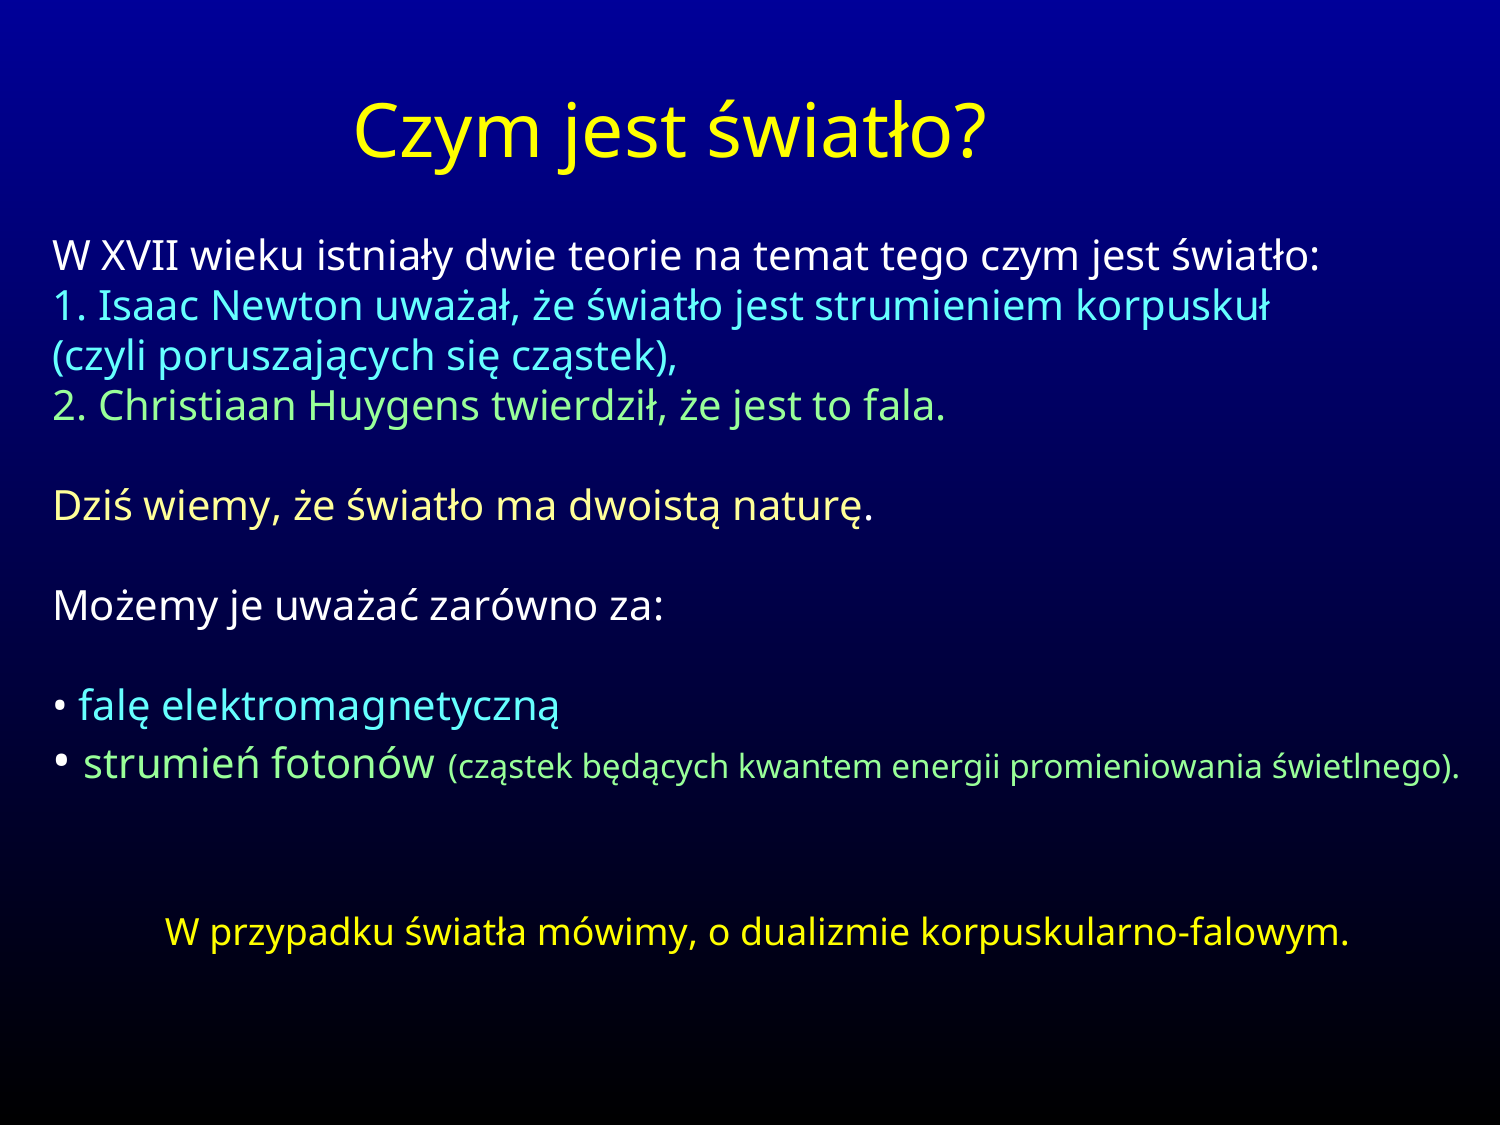

Czym jest światło?
W XVII wieku istniały dwie teorie na temat tego czym jest światło:
1. Isaac Newton uważał, że światło jest strumieniem korpuskuł
(czyli poruszających się cząstek),
2. Christiaan Huygens twierdził, że jest to fala.
Dziś wiemy, że światło ma dwoistą naturę.
Możemy je uważać zarówno za:
 falę elektromagnetyczną
 strumień fotonów (cząstek będących kwantem energii promieniowania świetlnego).
W przypadku światła mówimy, o dualizmie korpuskularno-falowym.